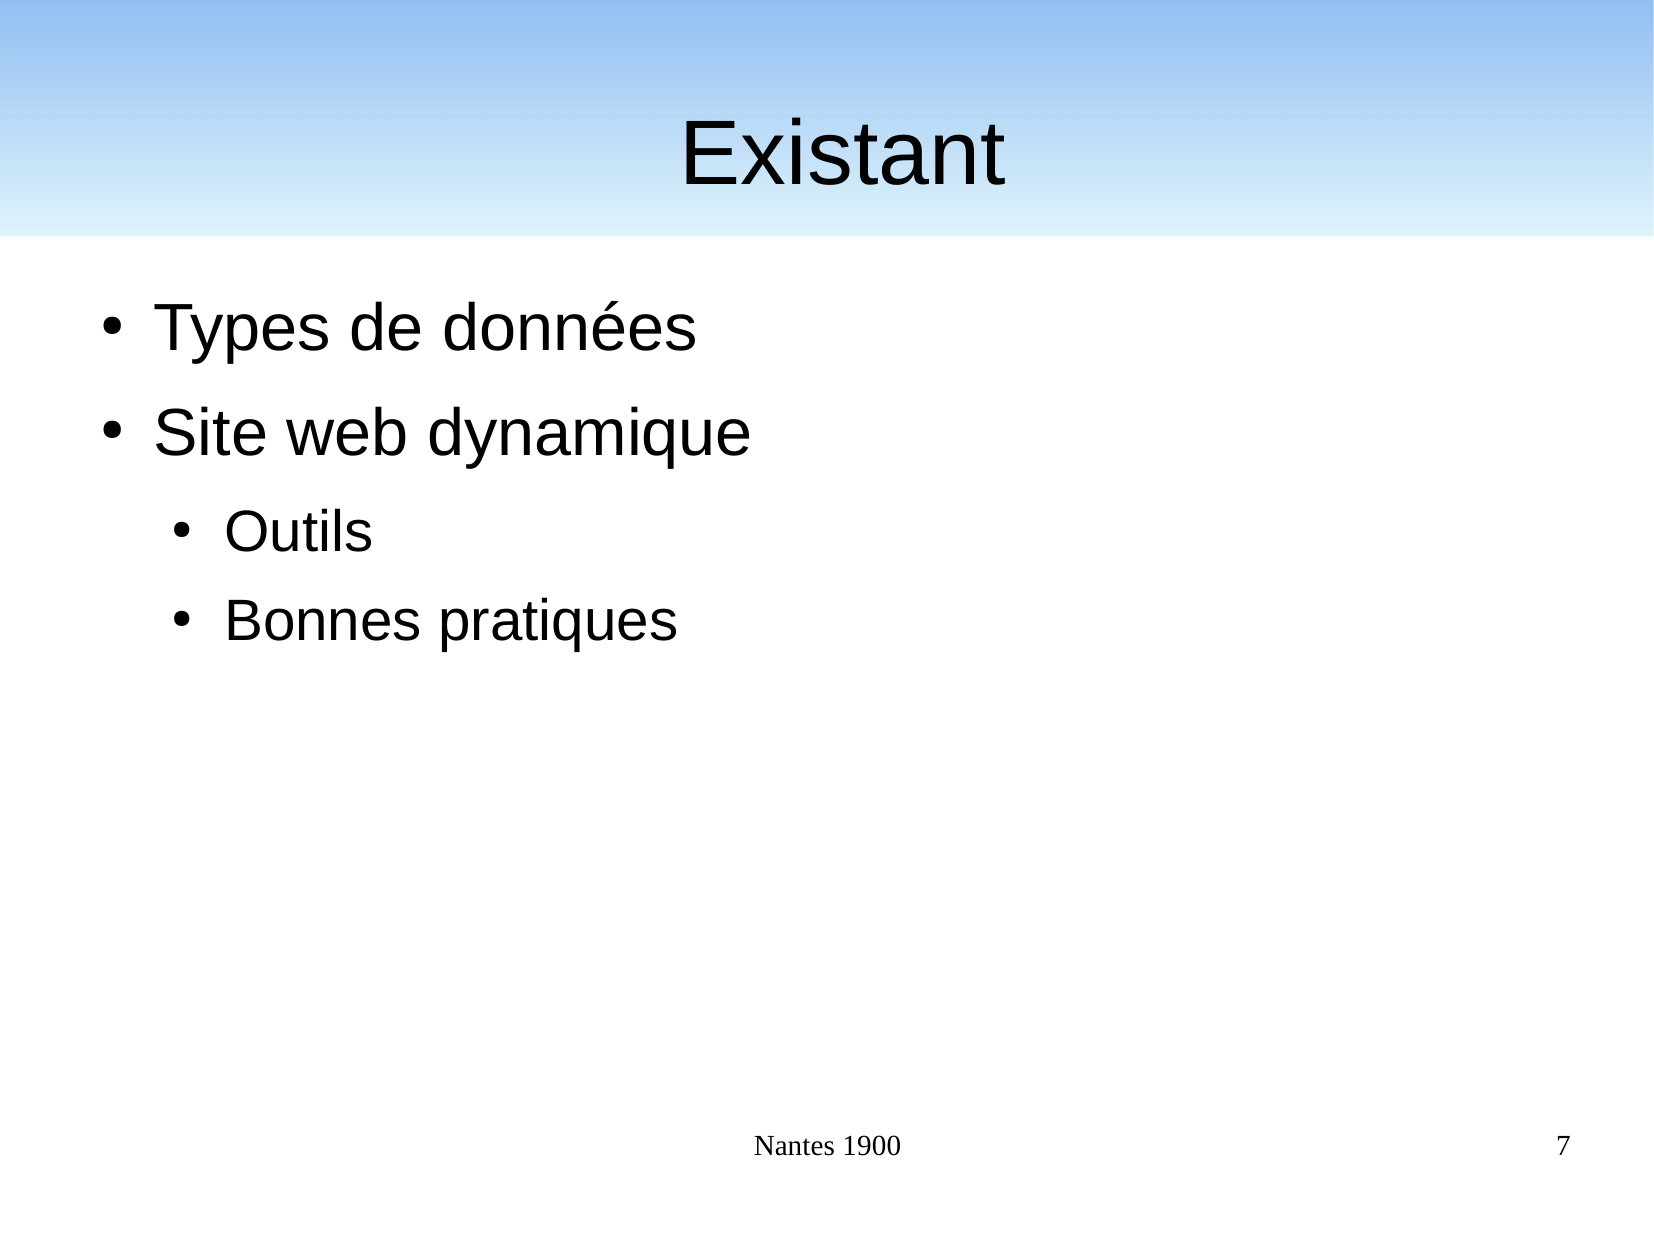

# Existant
Types de données
Site web dynamique
Outils
Bonnes pratiques
Nantes 1900
7